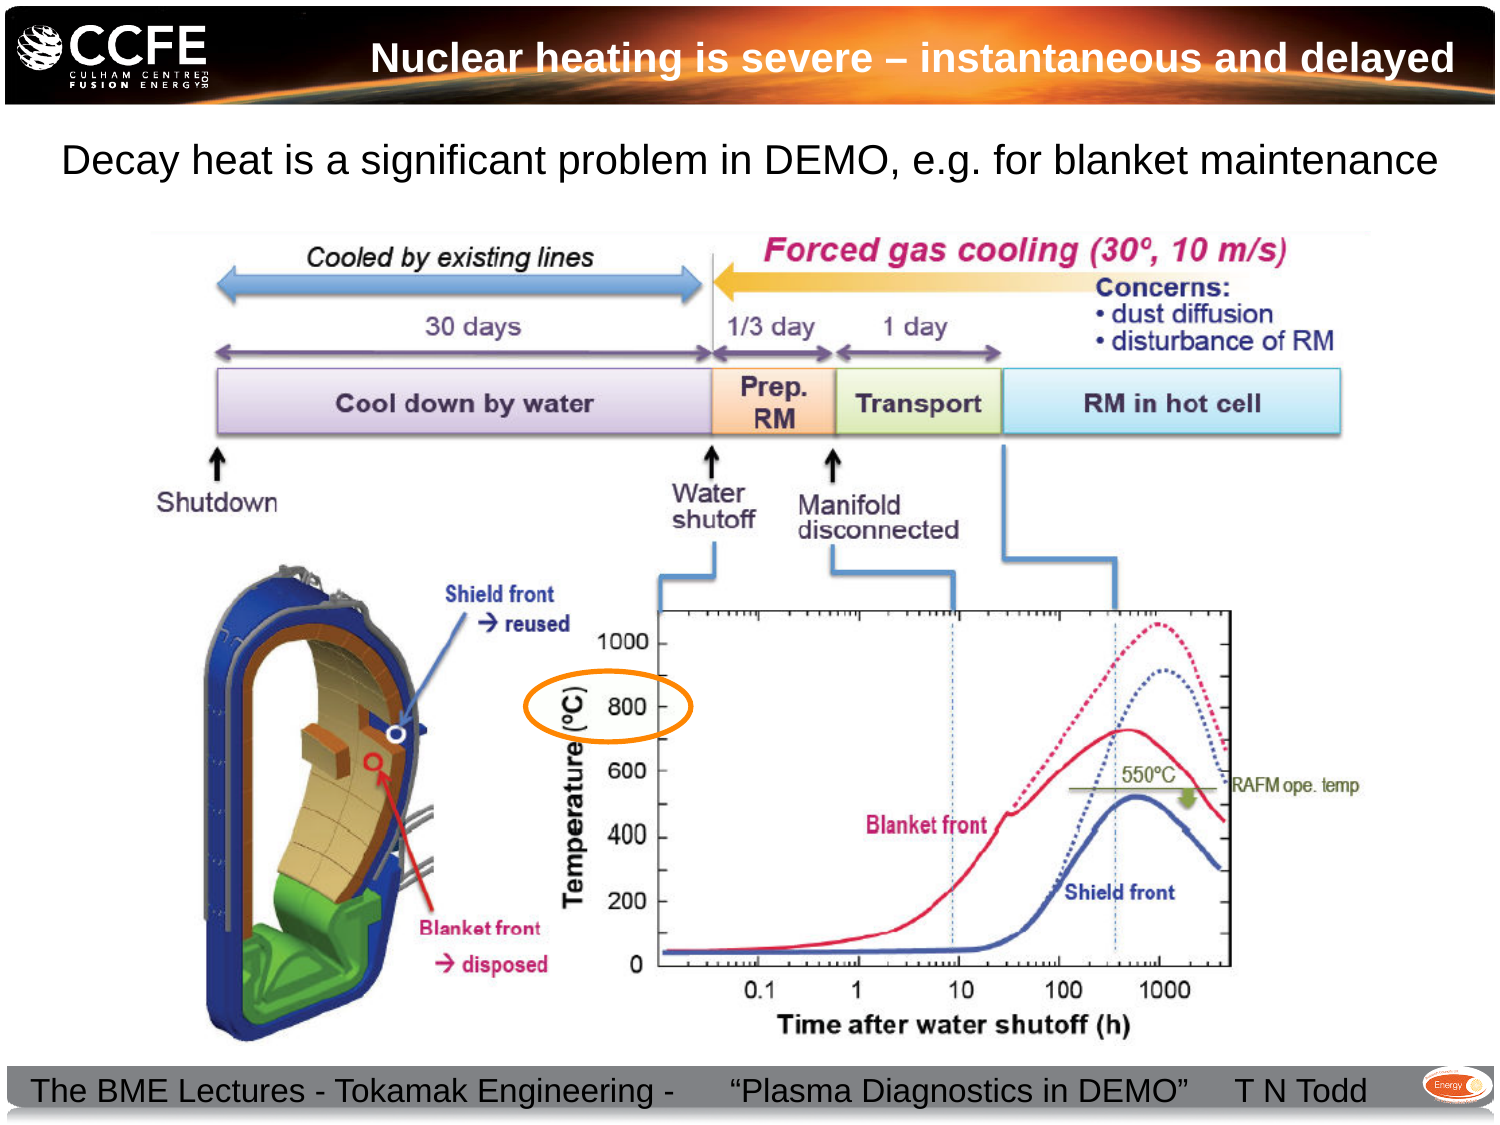

Nuclear heating is severe – instantaneous and delayed
Decay heat is a significant problem in DEMO, e.g. for blanket maintenance